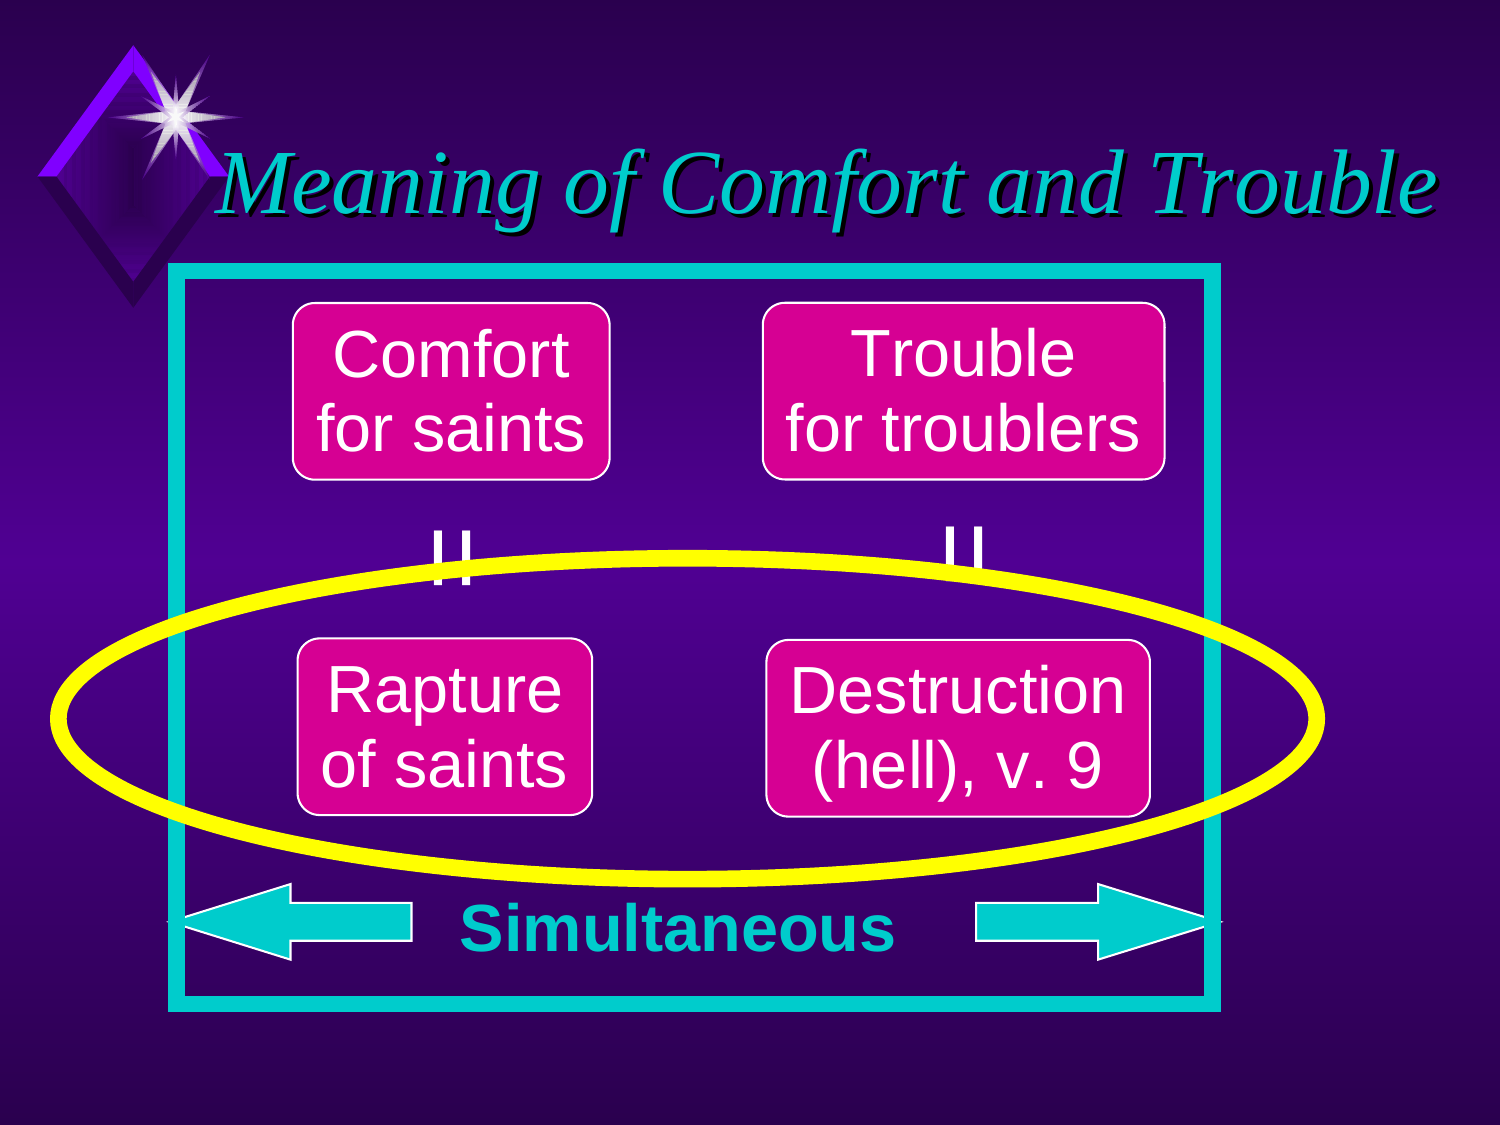

# Meaning of Comfort and Trouble
Simultaneous
Trouble
for troublers
Comfort
for saints
=
Destruction
(hell), v. 9
=
Rapture
of saints